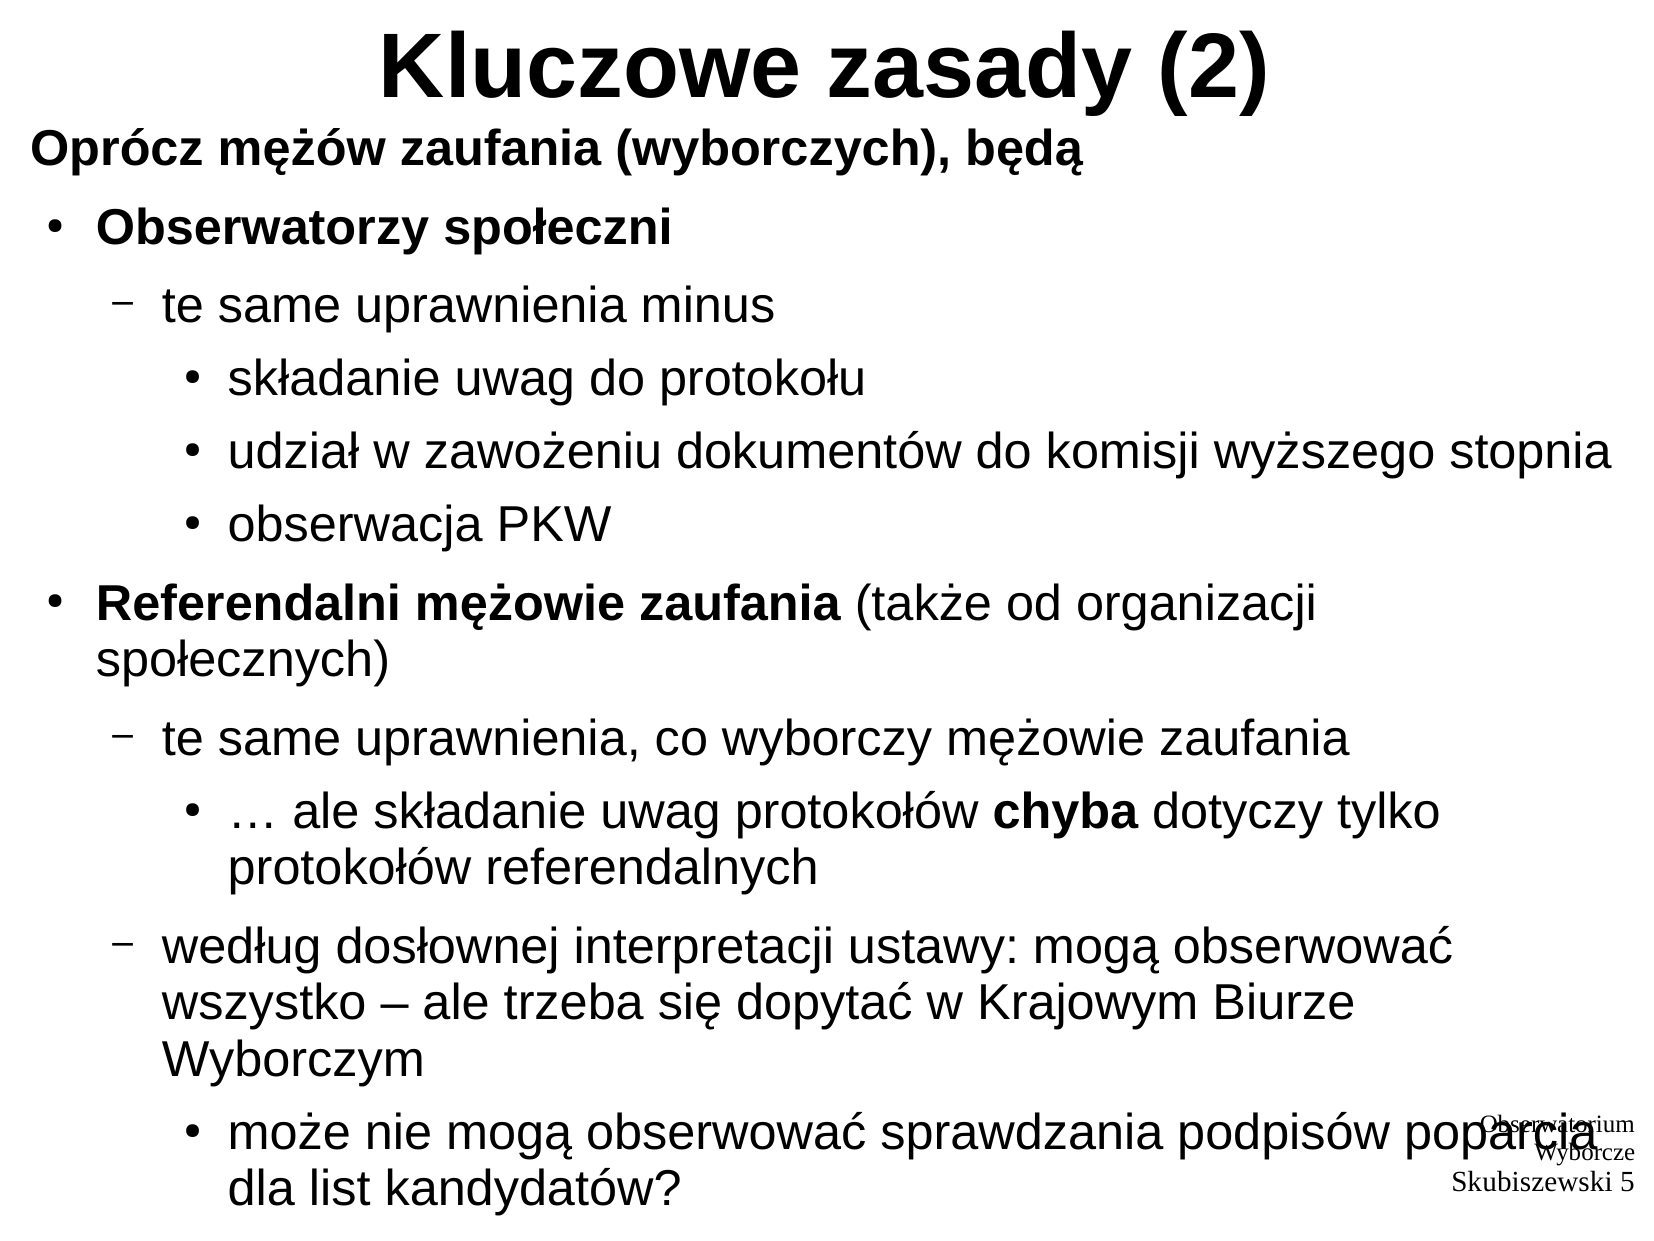

# Kluczowe zasady (2)
Oprócz mężów zaufania (wyborczych), będą
Obserwatorzy społeczni
te same uprawnienia minus
składanie uwag do protokołu
udział w zawożeniu dokumentów do komisji wyższego stopnia
obserwacja PKW
Referendalni mężowie zaufania (także od organizacji społecznych)
te same uprawnienia, co wyborczy mężowie zaufania
… ale składanie uwag protokołów chyba dotyczy tylko protokołów referendalnych
według dosłownej interpretacji ustawy: mogą obserwować wszystko – ale trzeba się dopytać w Krajowym Biurze Wyborczym
może nie mogą obserwować sprawdzania podpisów poparcia dla list kandydatów?
5